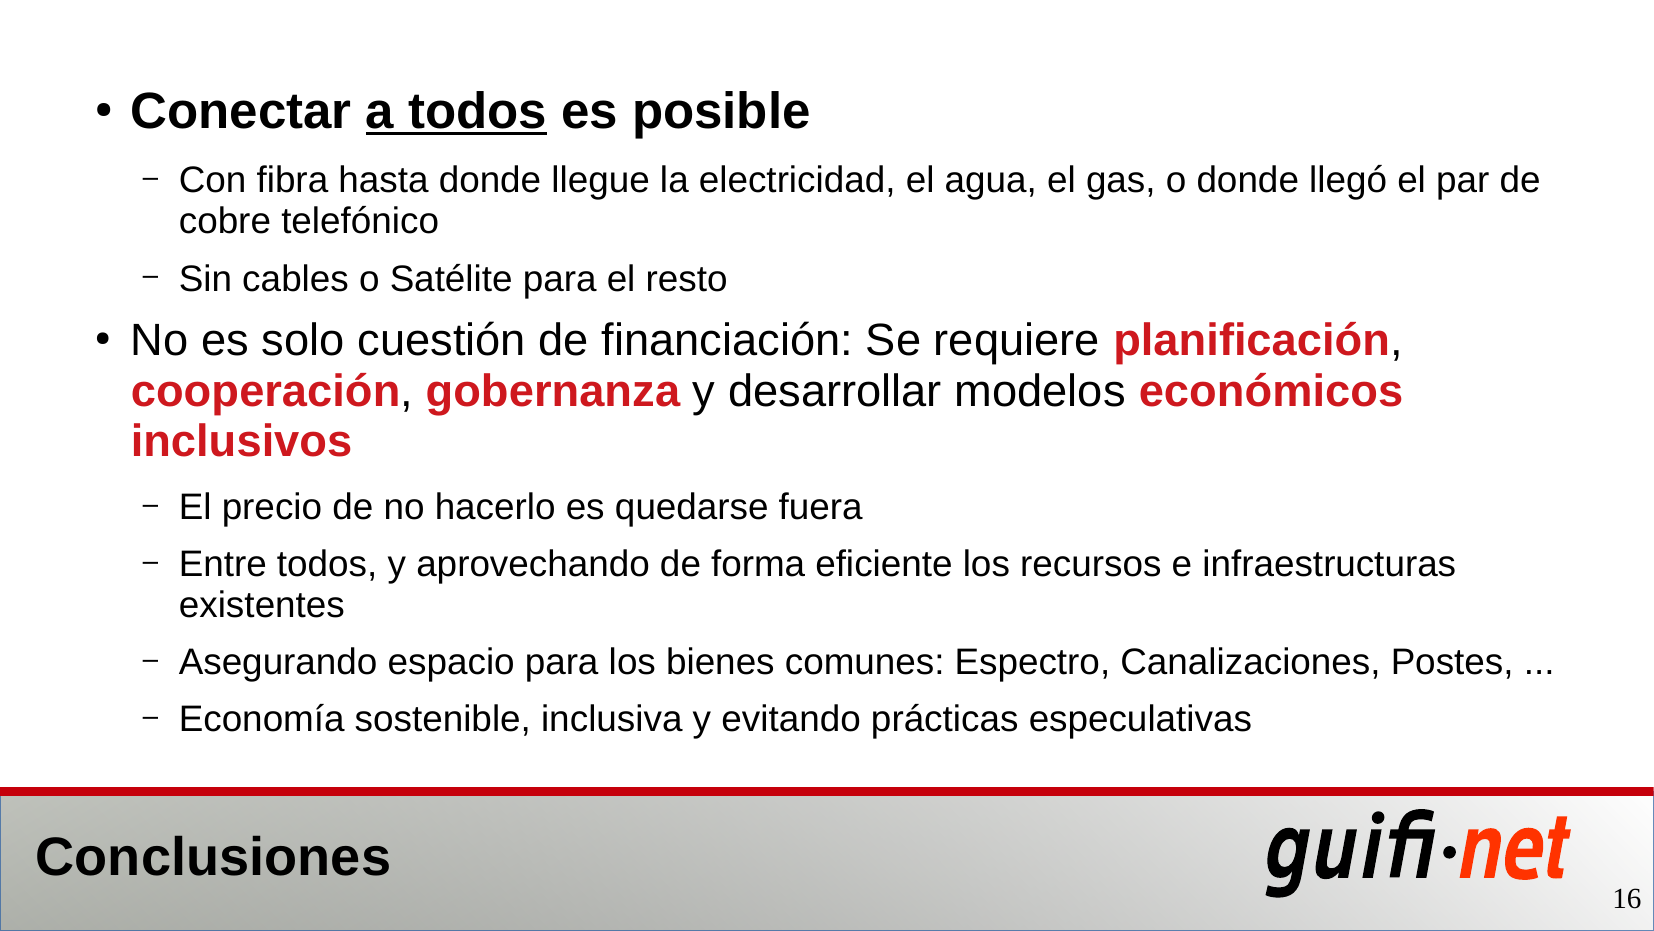

# Conectar a todos es posible
Con fibra hasta donde llegue la electricidad, el agua, el gas, o donde llegó el par de cobre telefónico
Sin cables o Satélite para el resto
No es solo cuestión de financiación: Se requiere planificación, cooperación, gobernanza y desarrollar modelos económicos inclusivos
El precio de no hacerlo es quedarse fuera
Entre todos, y aprovechando de forma eficiente los recursos e infraestructuras existentes
Asegurando espacio para los bienes comunes: Espectro, Canalizaciones, Postes, ...
Economía sostenible, inclusiva y evitando prácticas especulativas
Conclusiones
16